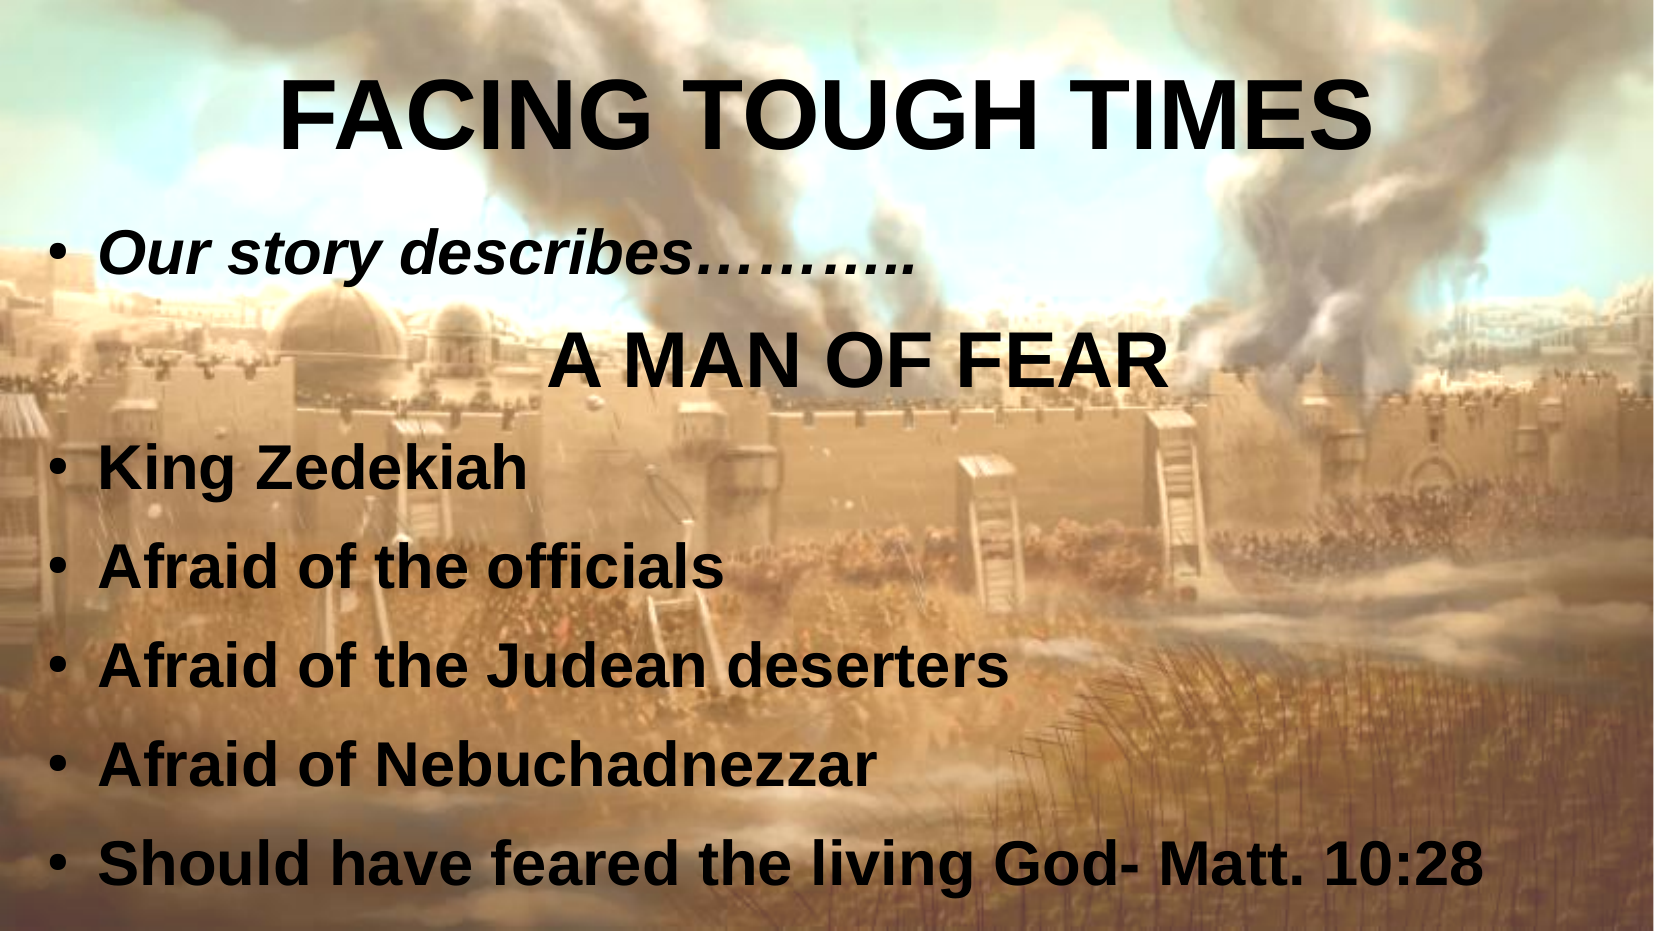

# FACING TOUGH TIMES
Our story describes………..
A MAN OF FEAR
King Zedekiah
Afraid of the officials
Afraid of the Judean deserters
Afraid of Nebuchadnezzar
Should have feared the living God- Matt. 10:28